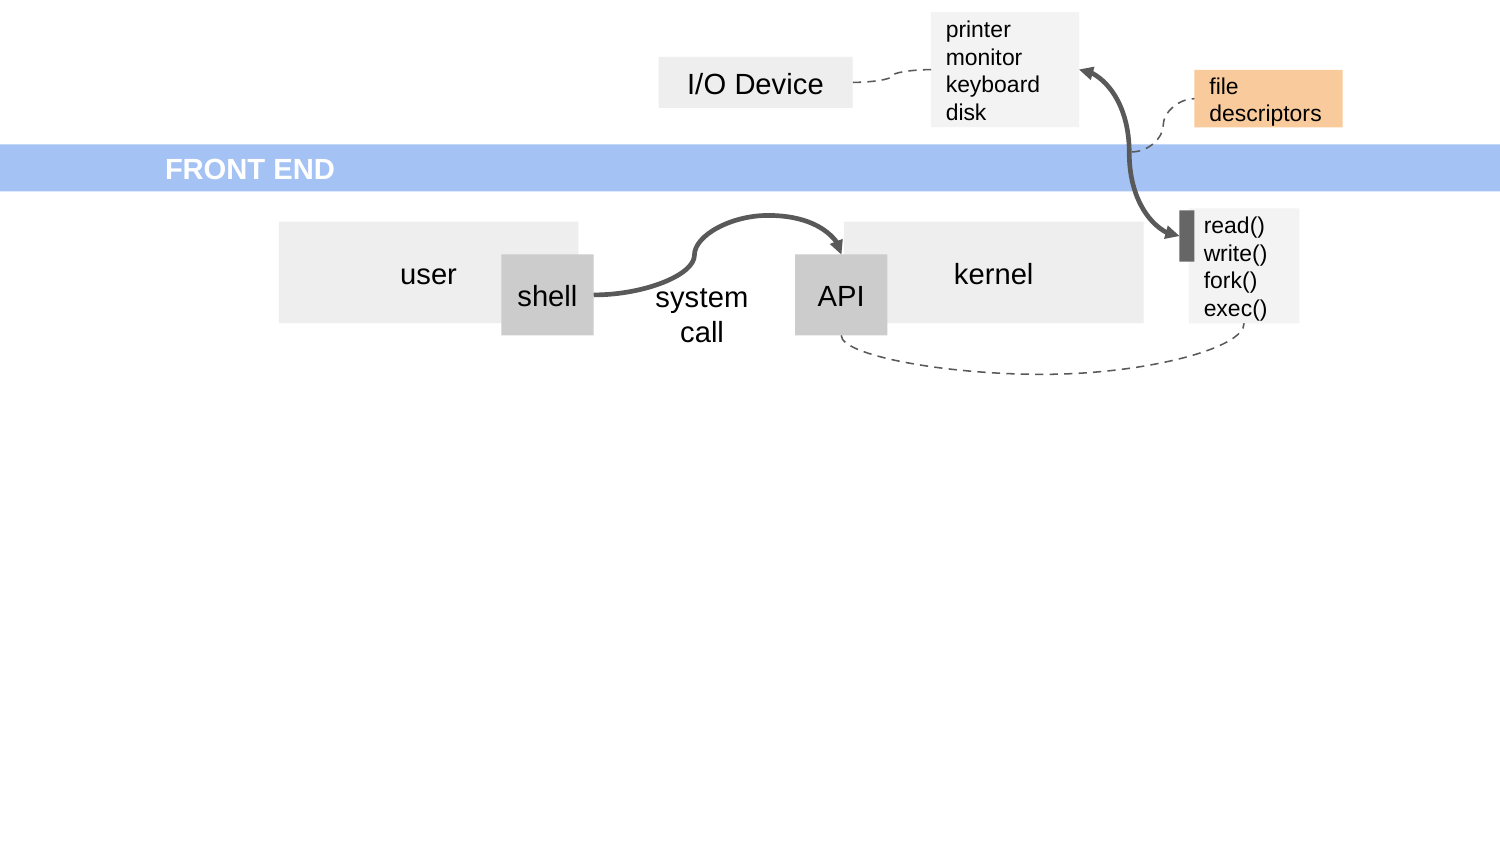

printer
monitor
keyboard
disk
I/O Device
file
descriptors
FRONT END
read()
write()
fork()
exec()
user
kernel
shell
API
system call